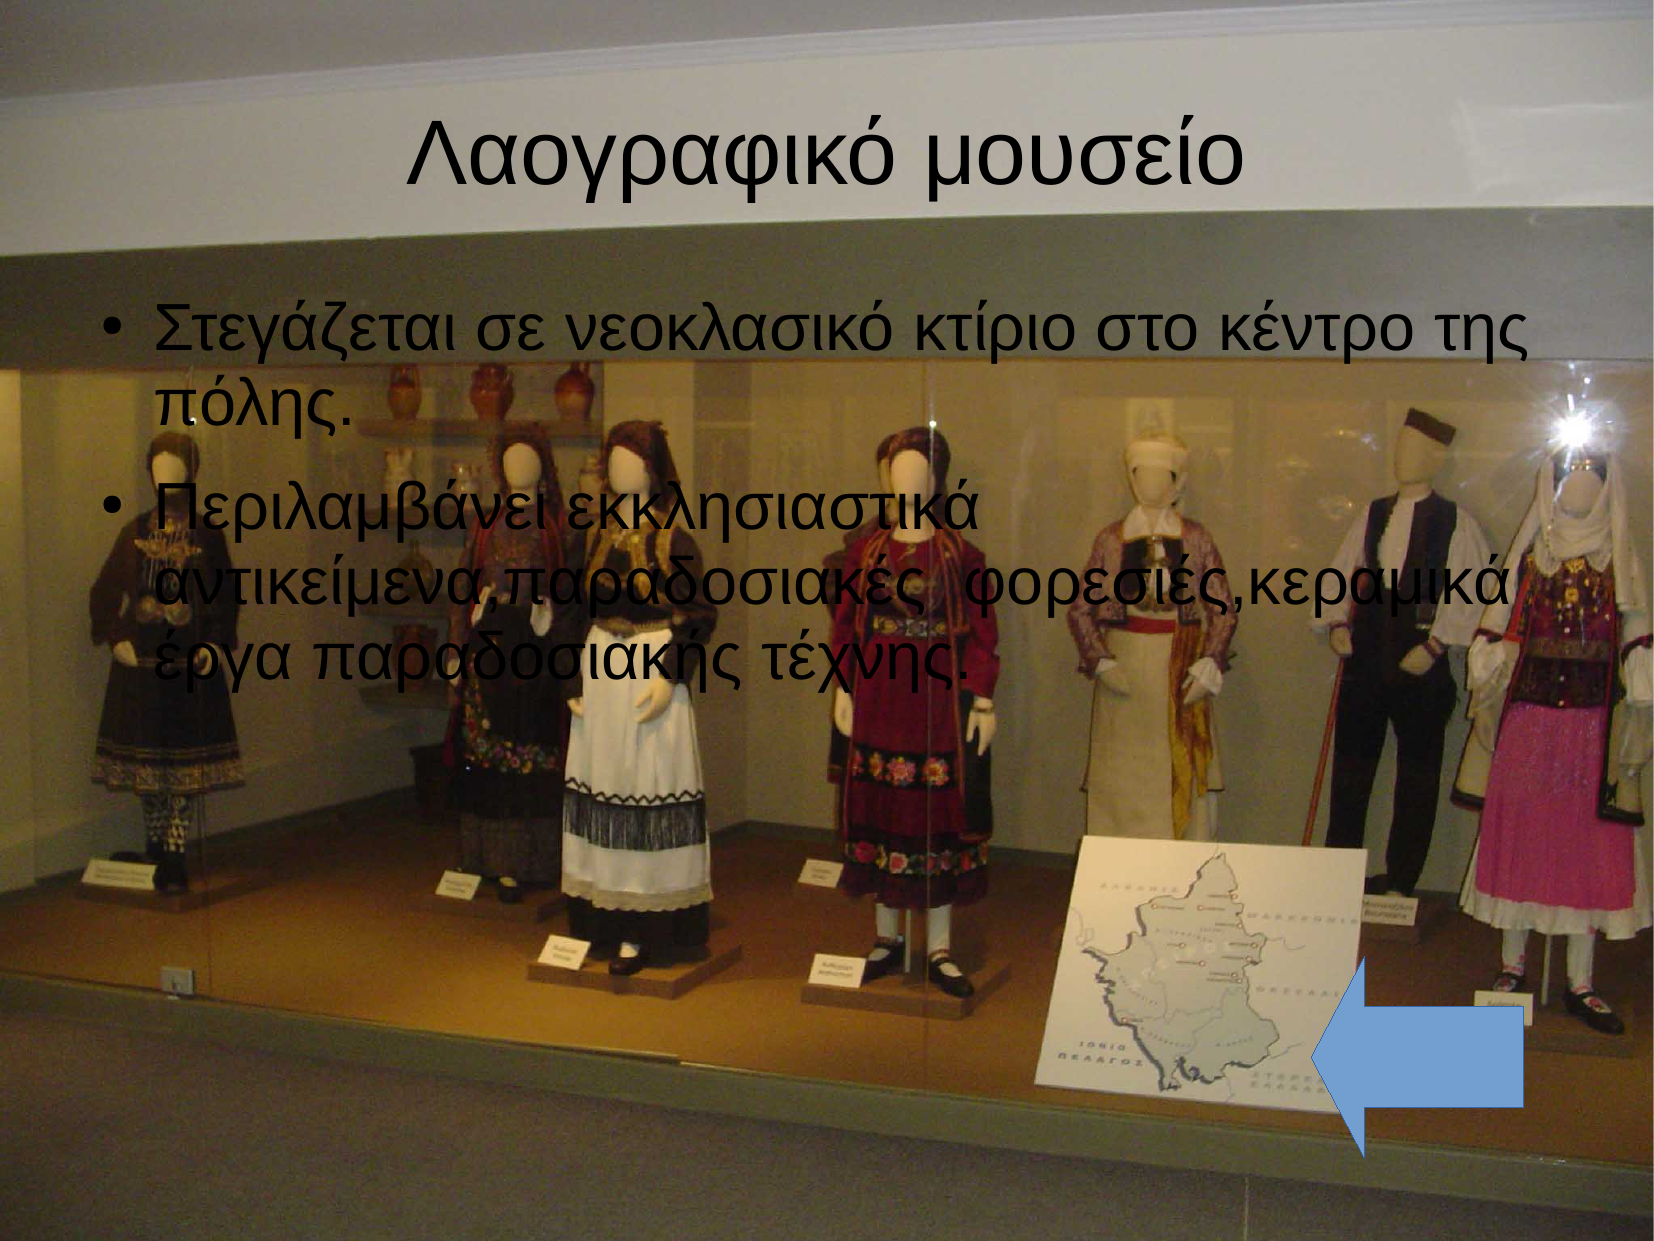

# Λαογραφικό μουσείο
Στεγάζεται σε νεοκλασικό κτίριο στο κέντρο της πόλης.
Περιλαμβάνει εκκλησιαστικά αντικείμενα,παραδοσιακές φορεσιές,κεραμικά έργα παραδοσιακής τέχνης.